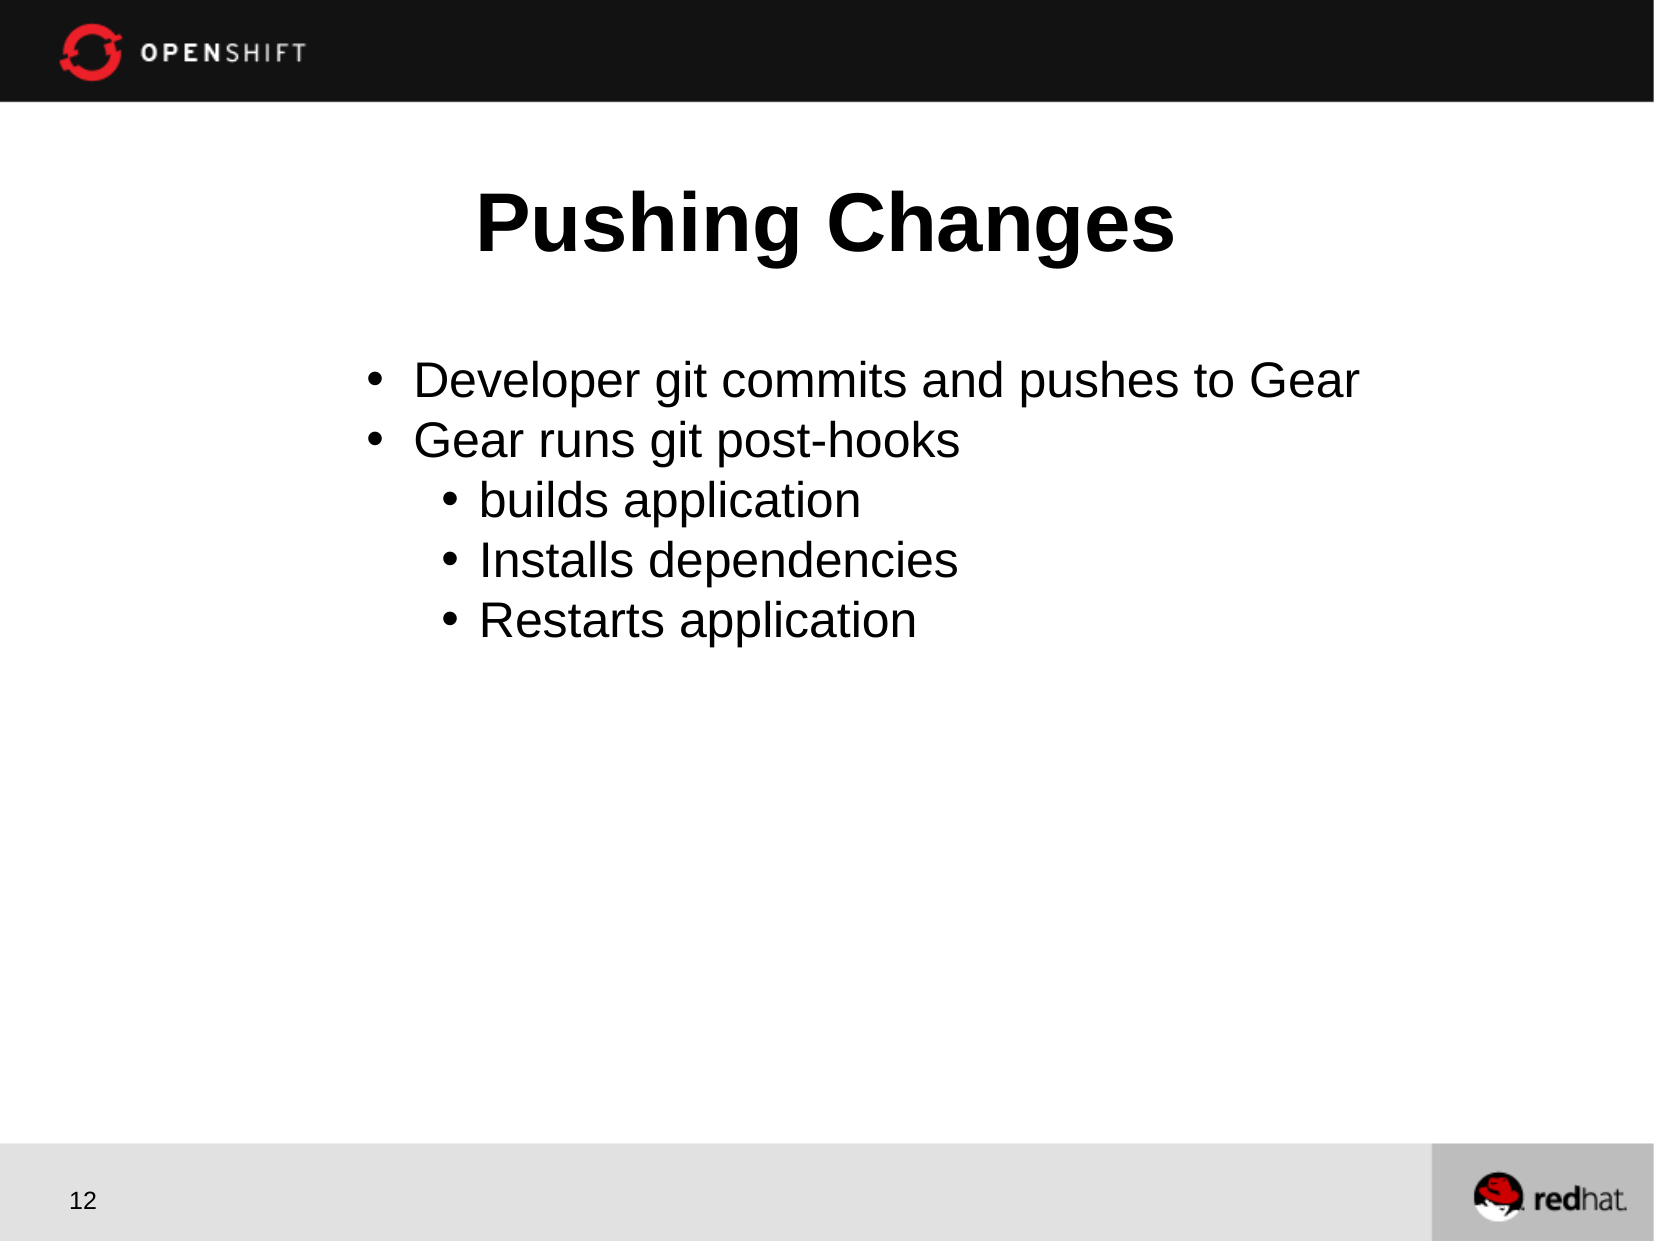

# Pushing Changes
Developer git commits and pushes to Gear
Gear runs git post-hooks
builds application
Installs dependencies
Restarts application